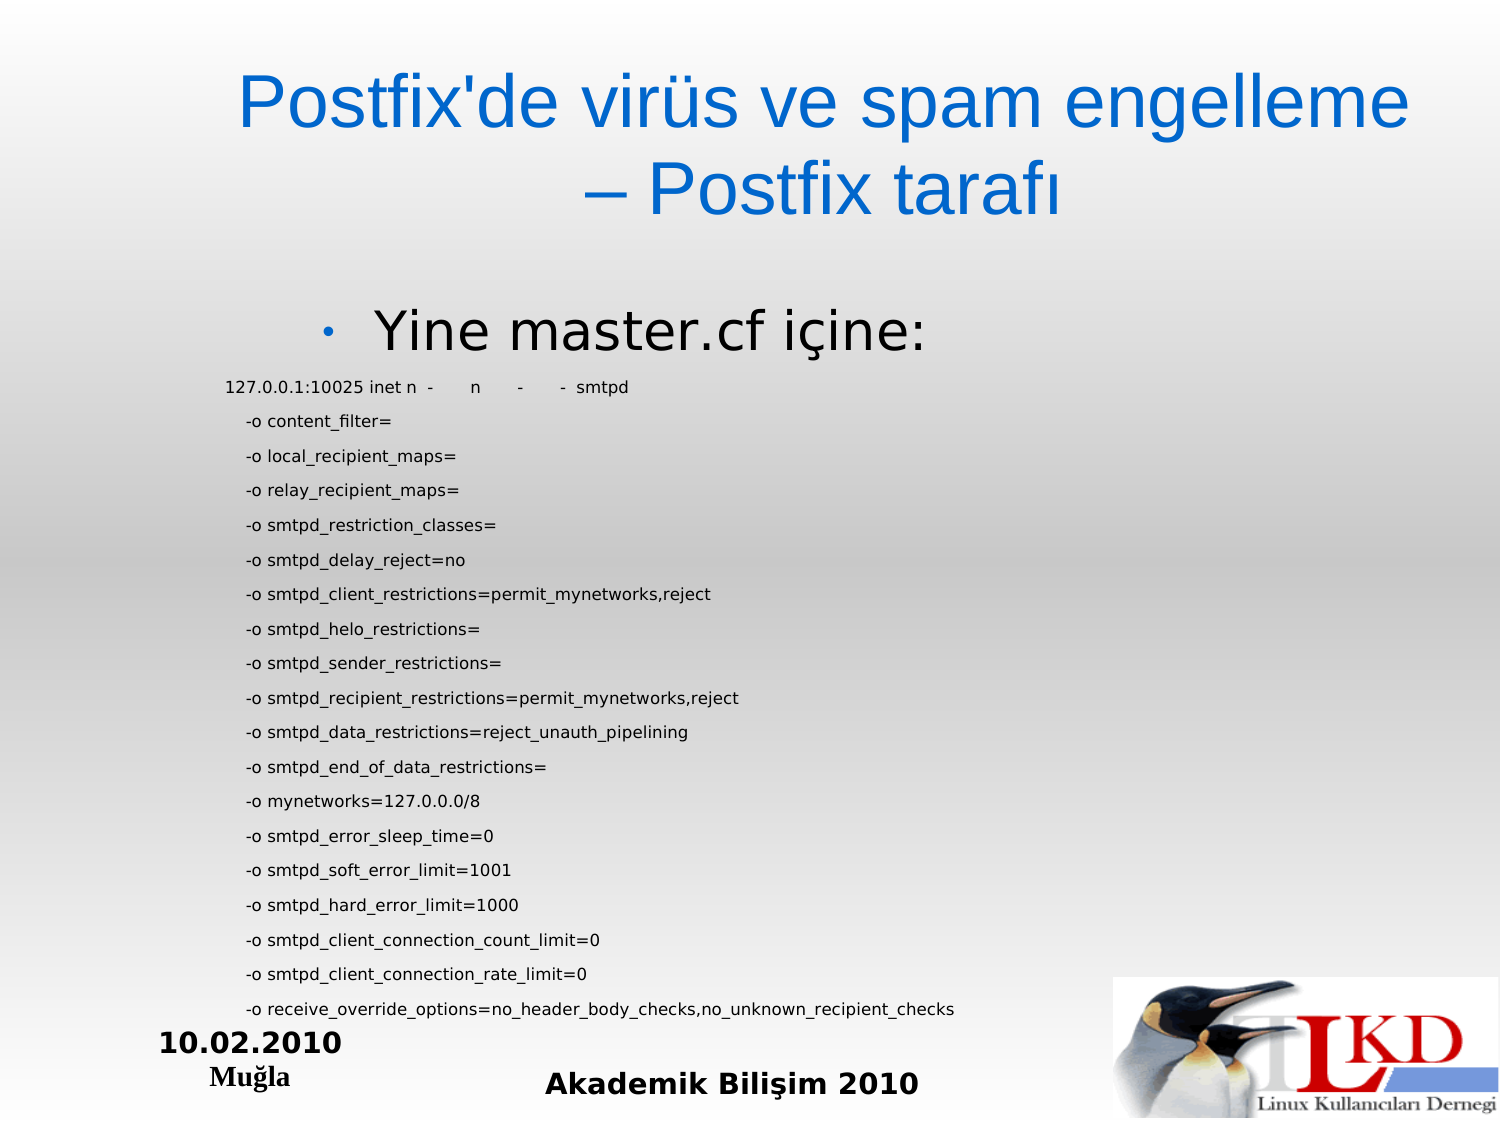

# Postfix'de virüs ve spam engelleme – Postfix tarafı
Yine master.cf içine:
127.0.0.1:10025 inet n - n - - smtpd
 -o content_filter=
 -o local_recipient_maps=
 -o relay_recipient_maps=
 -o smtpd_restriction_classes=
 -o smtpd_delay_reject=no
 -o smtpd_client_restrictions=permit_mynetworks,reject
 -o smtpd_helo_restrictions=
 -o smtpd_sender_restrictions=
 -o smtpd_recipient_restrictions=permit_mynetworks,reject
 -o smtpd_data_restrictions=reject_unauth_pipelining
 -o smtpd_end_of_data_restrictions=
 -o mynetworks=127.0.0.0/8
 -o smtpd_error_sleep_time=0
 -o smtpd_soft_error_limit=1001
 -o smtpd_hard_error_limit=1000
 -o smtpd_client_connection_count_limit=0
 -o smtpd_client_connection_rate_limit=0
 -o receive_override_options=no_header_body_checks,no_unknown_recipient_checks